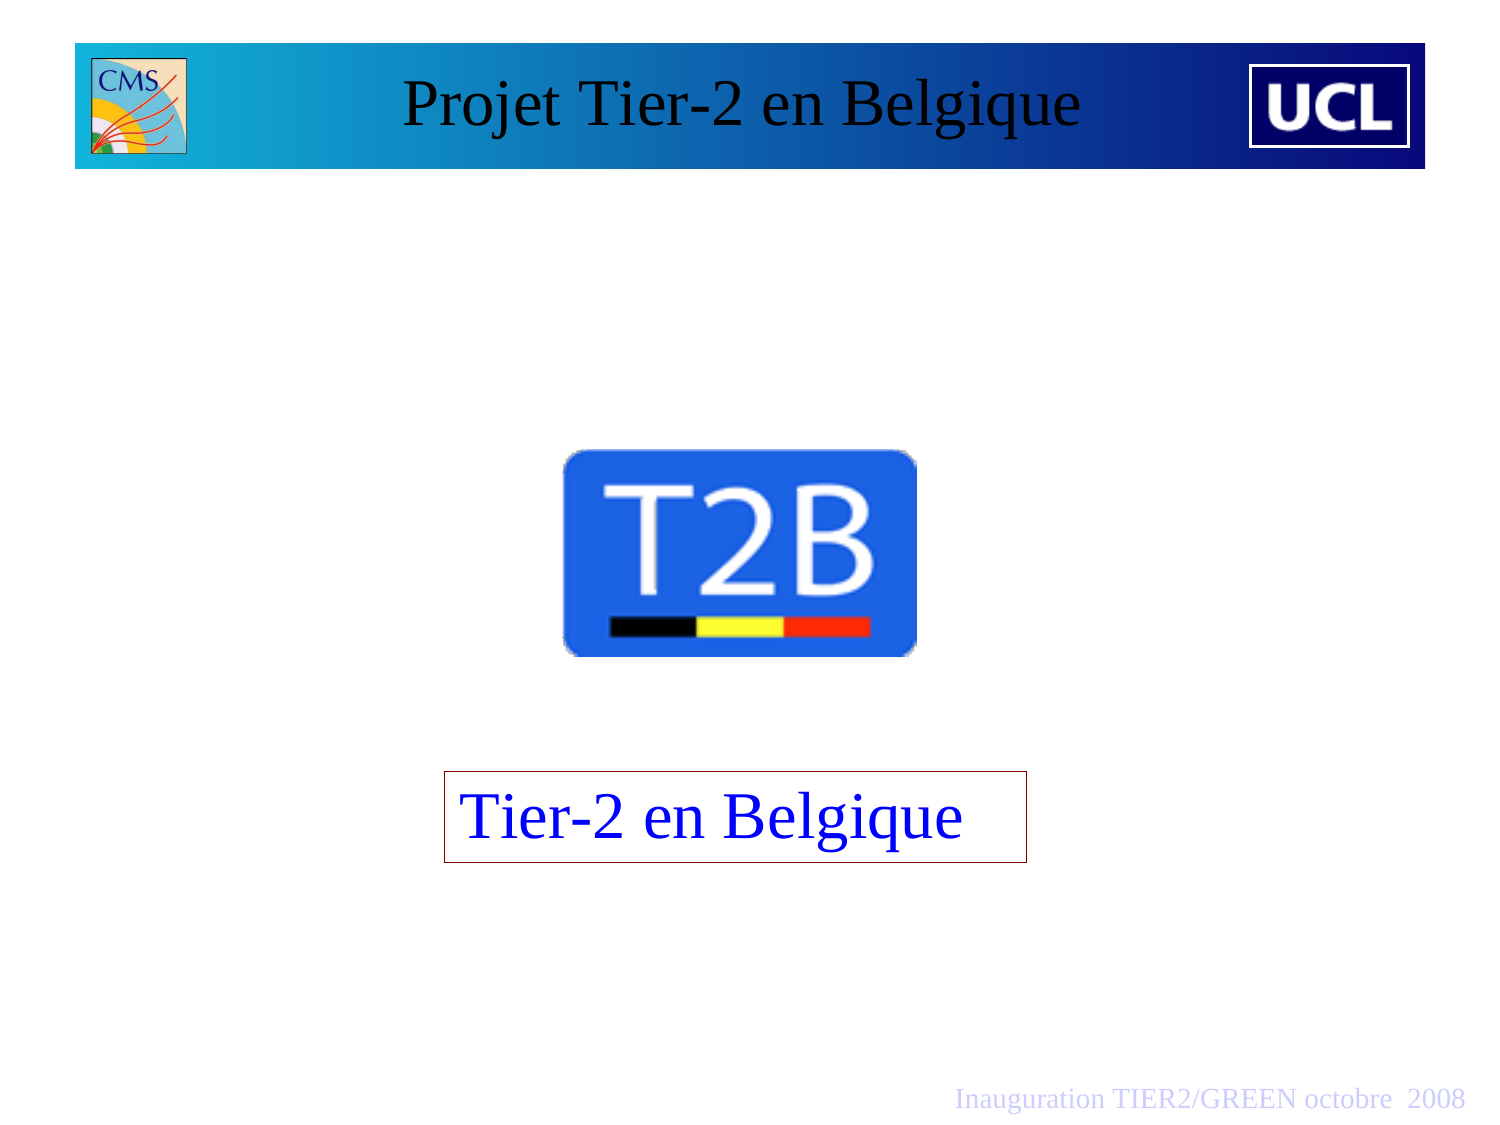

Projet Tier-2 en Belgique
Tier-2 en Belgique
Inauguration TIER2/GREEN octobre 2008